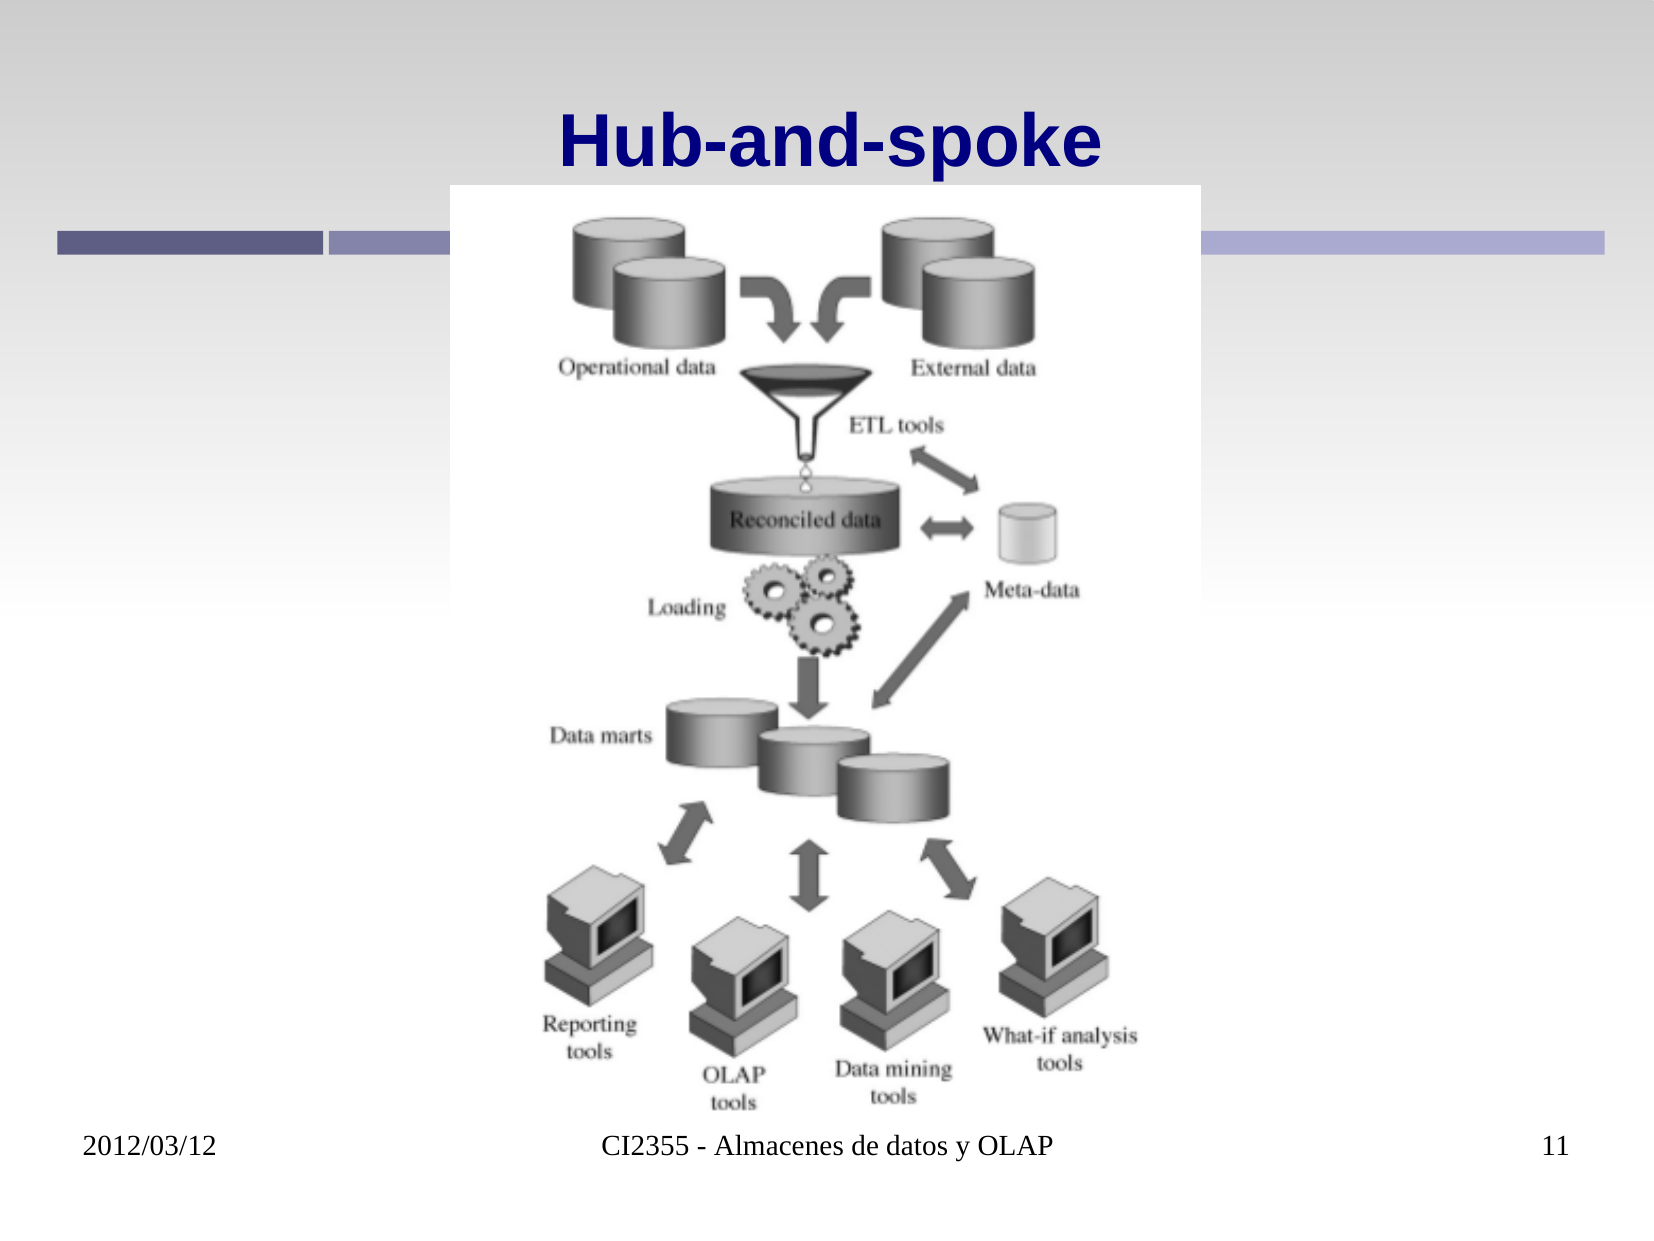

# Hub-and-spoke
2012/03/12
CI2355 - Almacenes de datos y OLAP
11